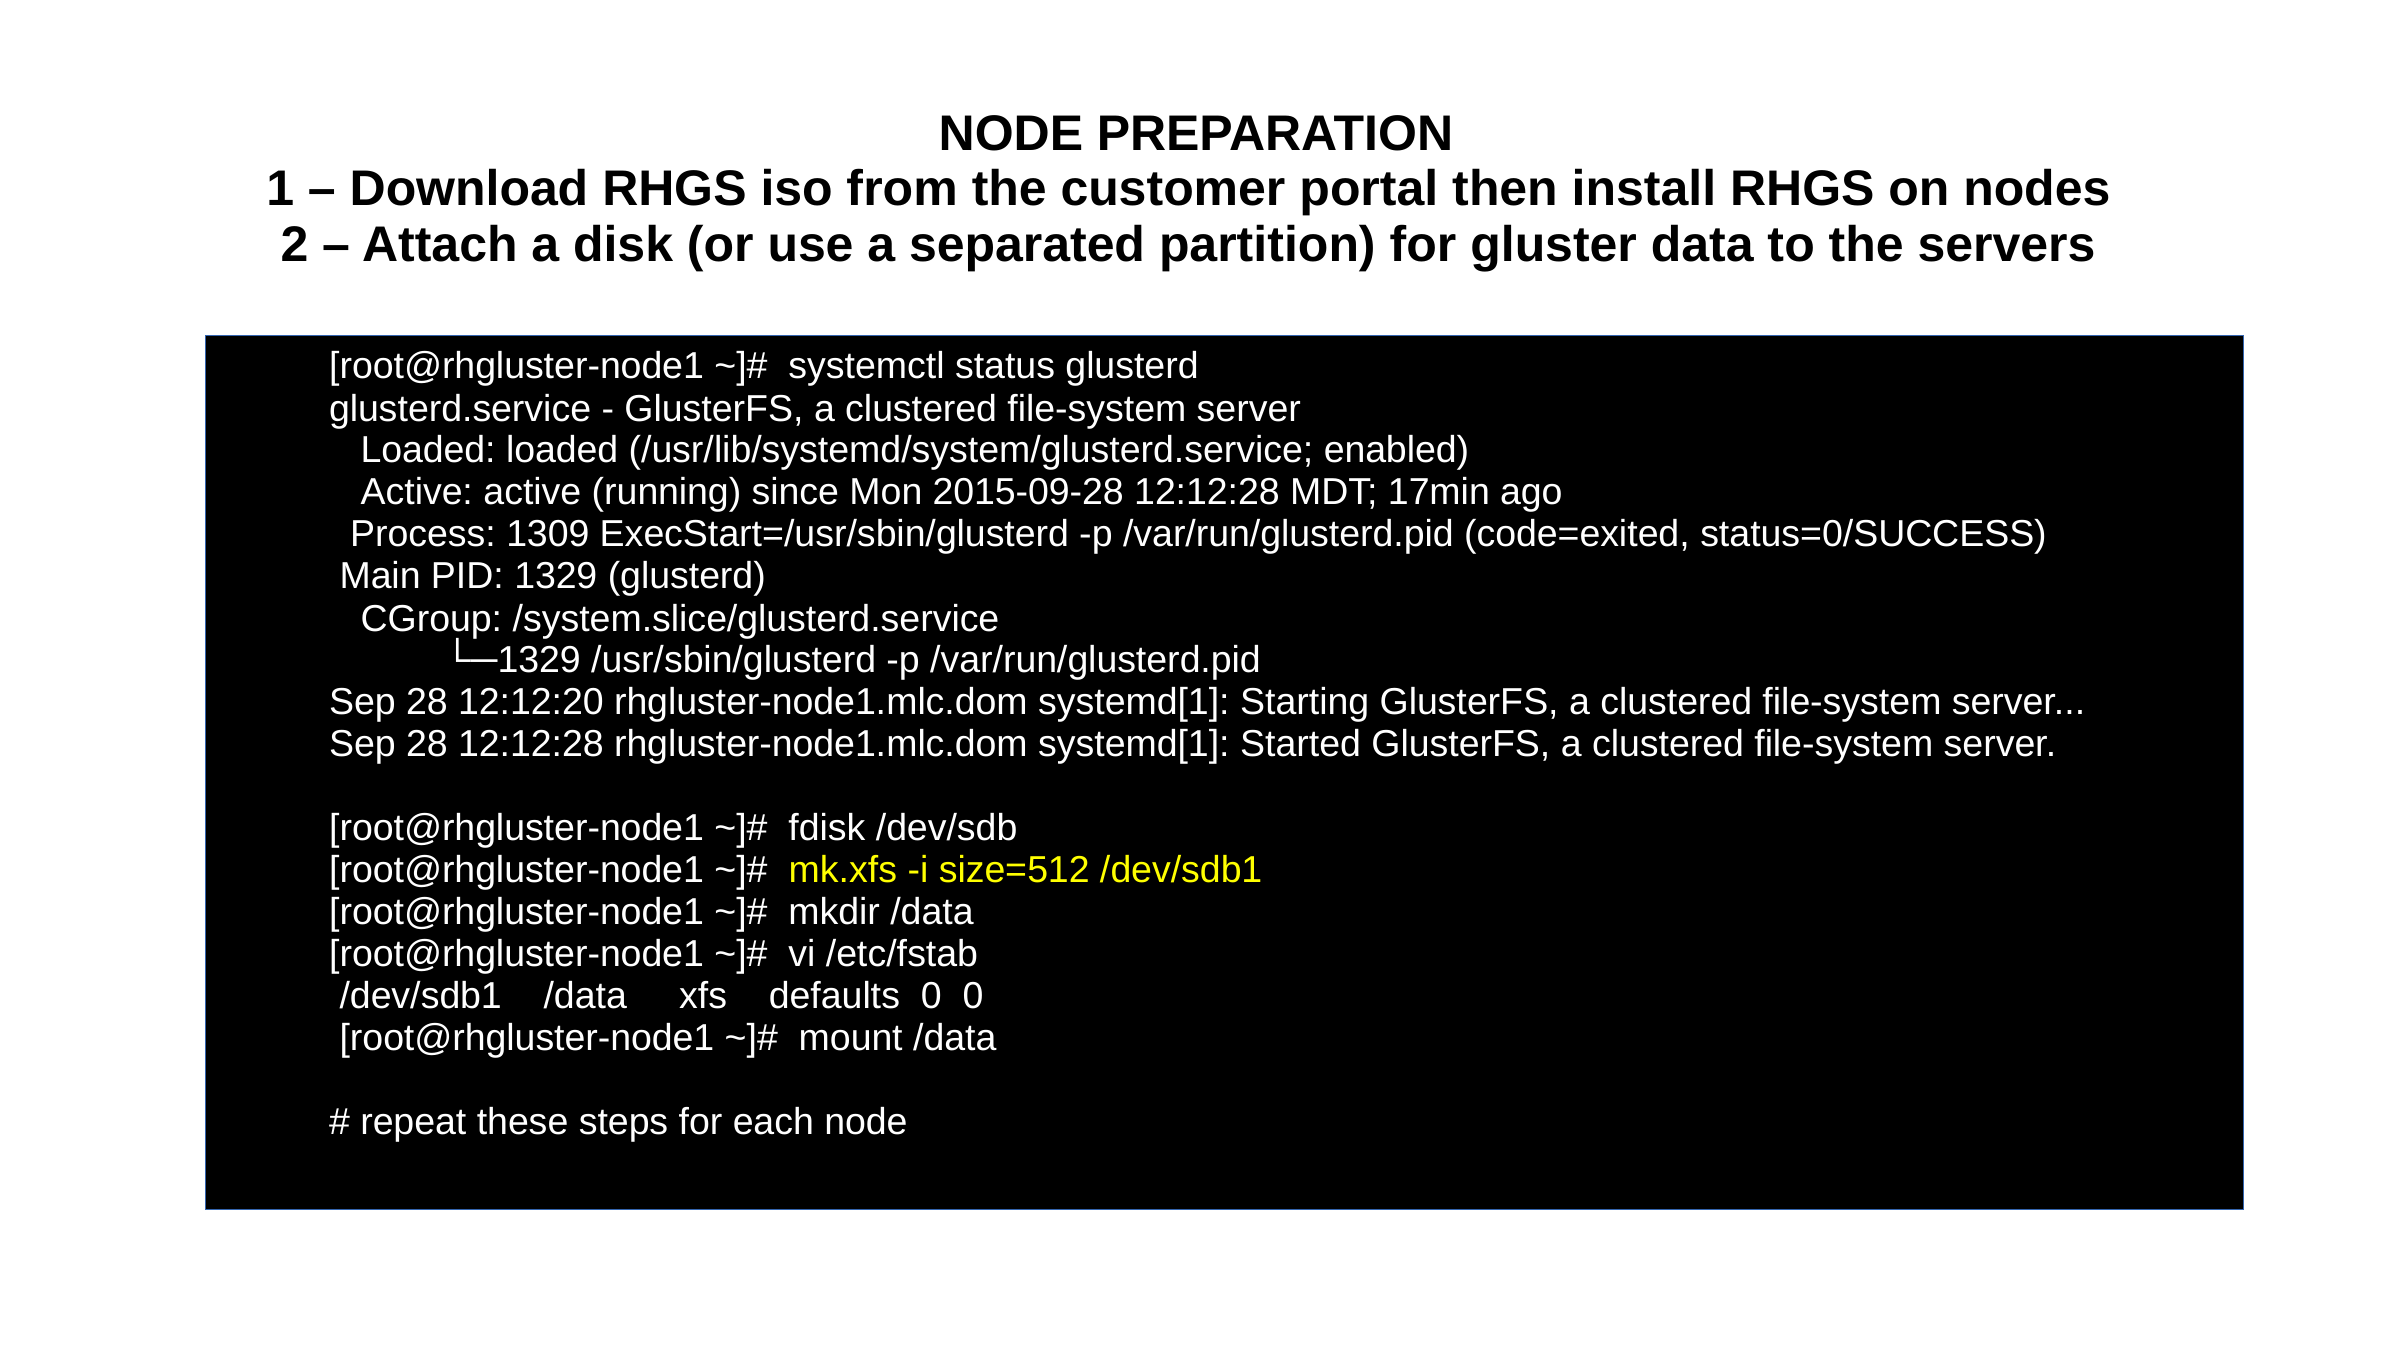

NODE PREPARATION
1 – Download RHGS iso from the customer portal then install RHGS on nodes
2 – Attach a disk (or use a separated partition) for gluster data to the servers
[root@rhgluster-node1 ~]# systemctl status glusterd
glusterd.service - GlusterFS, a clustered file-system server
 Loaded: loaded (/usr/lib/systemd/system/glusterd.service; enabled)
 Active: active (running) since Mon 2015-09-28 12:12:28 MDT; 17min ago
 Process: 1309 ExecStart=/usr/sbin/glusterd -p /var/run/glusterd.pid (code=exited, status=0/SUCCESS)
 Main PID: 1329 (glusterd)
 CGroup: /system.slice/glusterd.service
 └─1329 /usr/sbin/glusterd -p /var/run/glusterd.pid
Sep 28 12:12:20 rhgluster-node1.mlc.dom systemd[1]: Starting GlusterFS, a clustered file-system server...
Sep 28 12:12:28 rhgluster-node1.mlc.dom systemd[1]: Started GlusterFS, a clustered file-system server.
[root@rhgluster-node1 ~]# fdisk /dev/sdb
[root@rhgluster-node1 ~]# mk.xfs -i size=512 /dev/sdb1
[root@rhgluster-node1 ~]# mkdir /data
[root@rhgluster-node1 ~]# vi /etc/fstab
 /dev/sdb1 /data xfs defaults 0 0
 [root@rhgluster-node1 ~]# mount /data
# repeat these steps for each node
DISTRIBUTED VOLUME